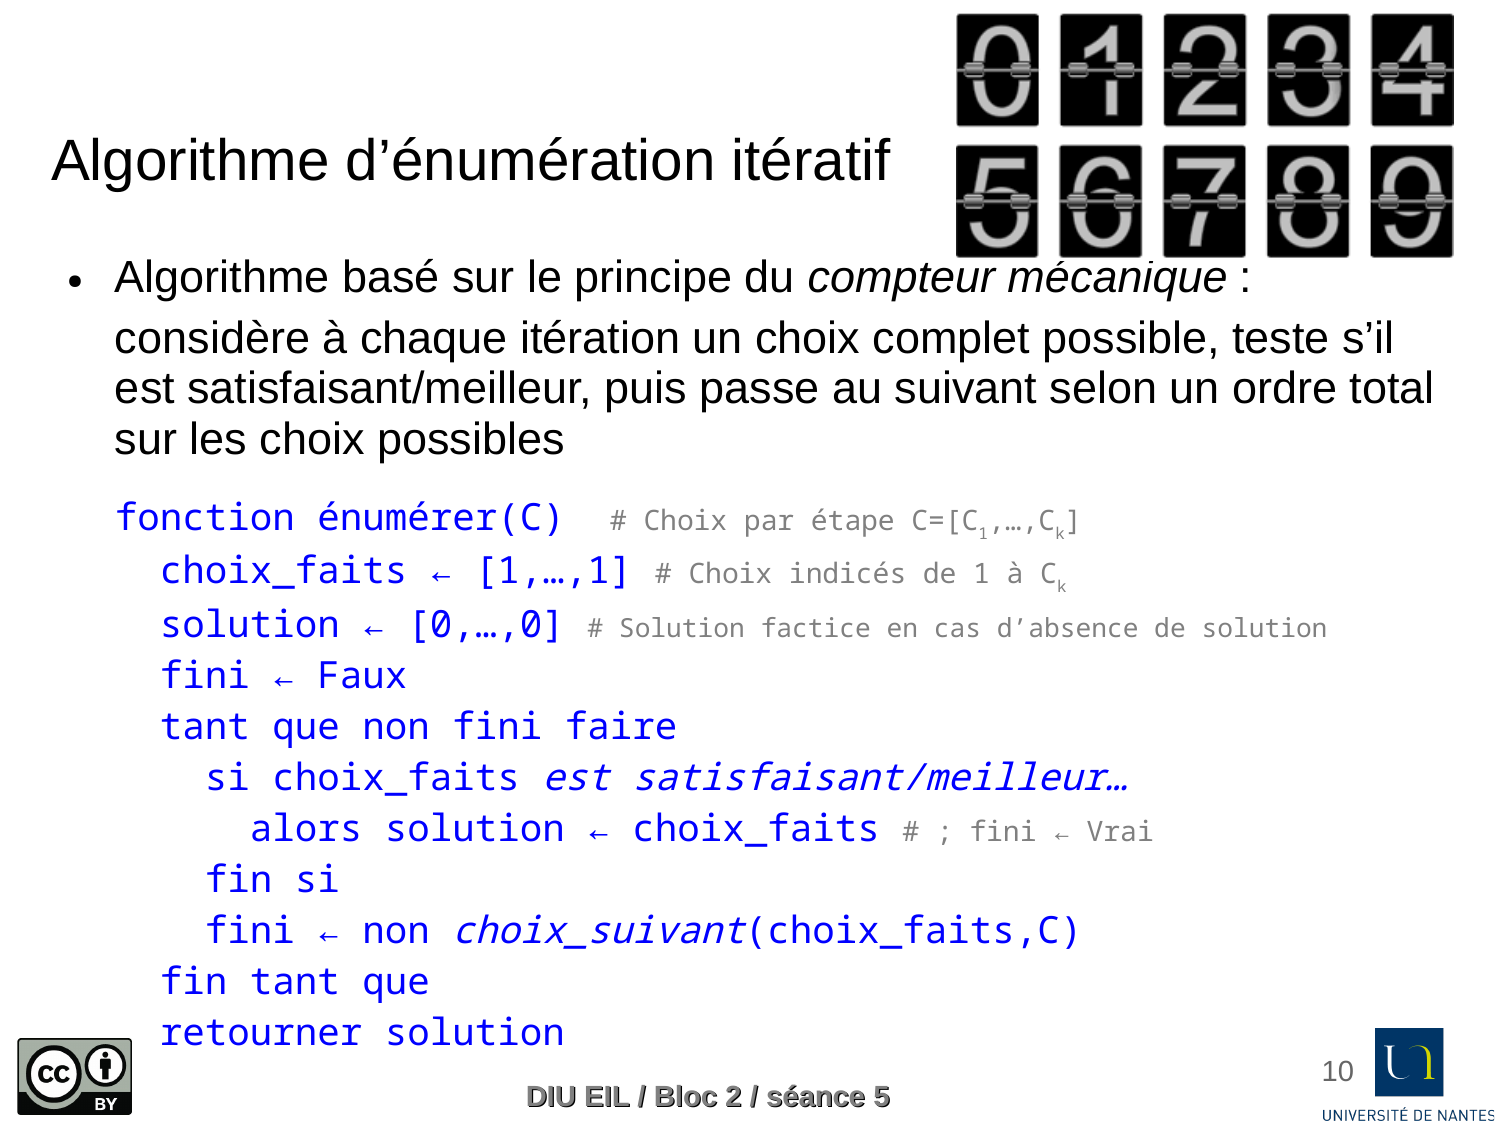

# Algorithme d’énumération itératif
Algorithme basé sur le principe du compteur mécanique : considère à chaque itération un choix complet possible, teste s’il est satisfaisant/meilleur, puis passe au suivant selon un ordre total sur les choix possibles
fonction énumérer(C) # Choix par étape C=[C1,…,Ck]
 choix_faits ← [1,…,1] # Choix indicés de 1 à Ck
 solution ← [0,…,0] # Solution factice en cas d’absence de solution
 fini ← Faux
 tant que non fini faire
 si choix_faits est satisfaisant/meilleur…
 alors solution ← choix_faits # ; fini ← Vrai
 fin si
 fini ← non choix_suivant(choix_faits,C)
 fin tant que
 retourner solution
10